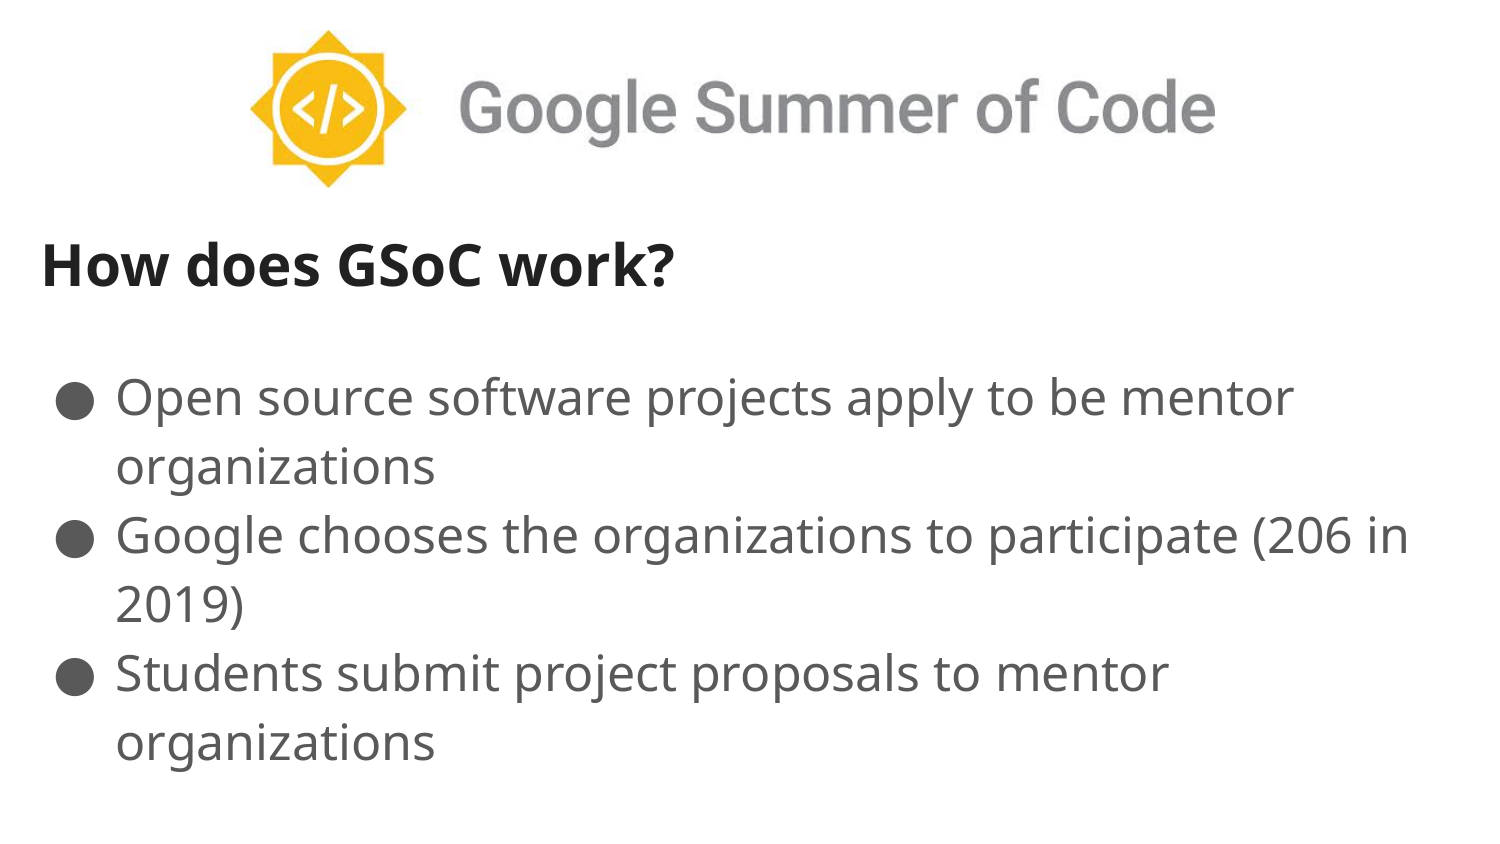

# How does GSoC work?
Open source software projects apply to be mentor organizations
Google chooses the organizations to participate (206 in 2019)
Students submit project proposals to mentor organizations